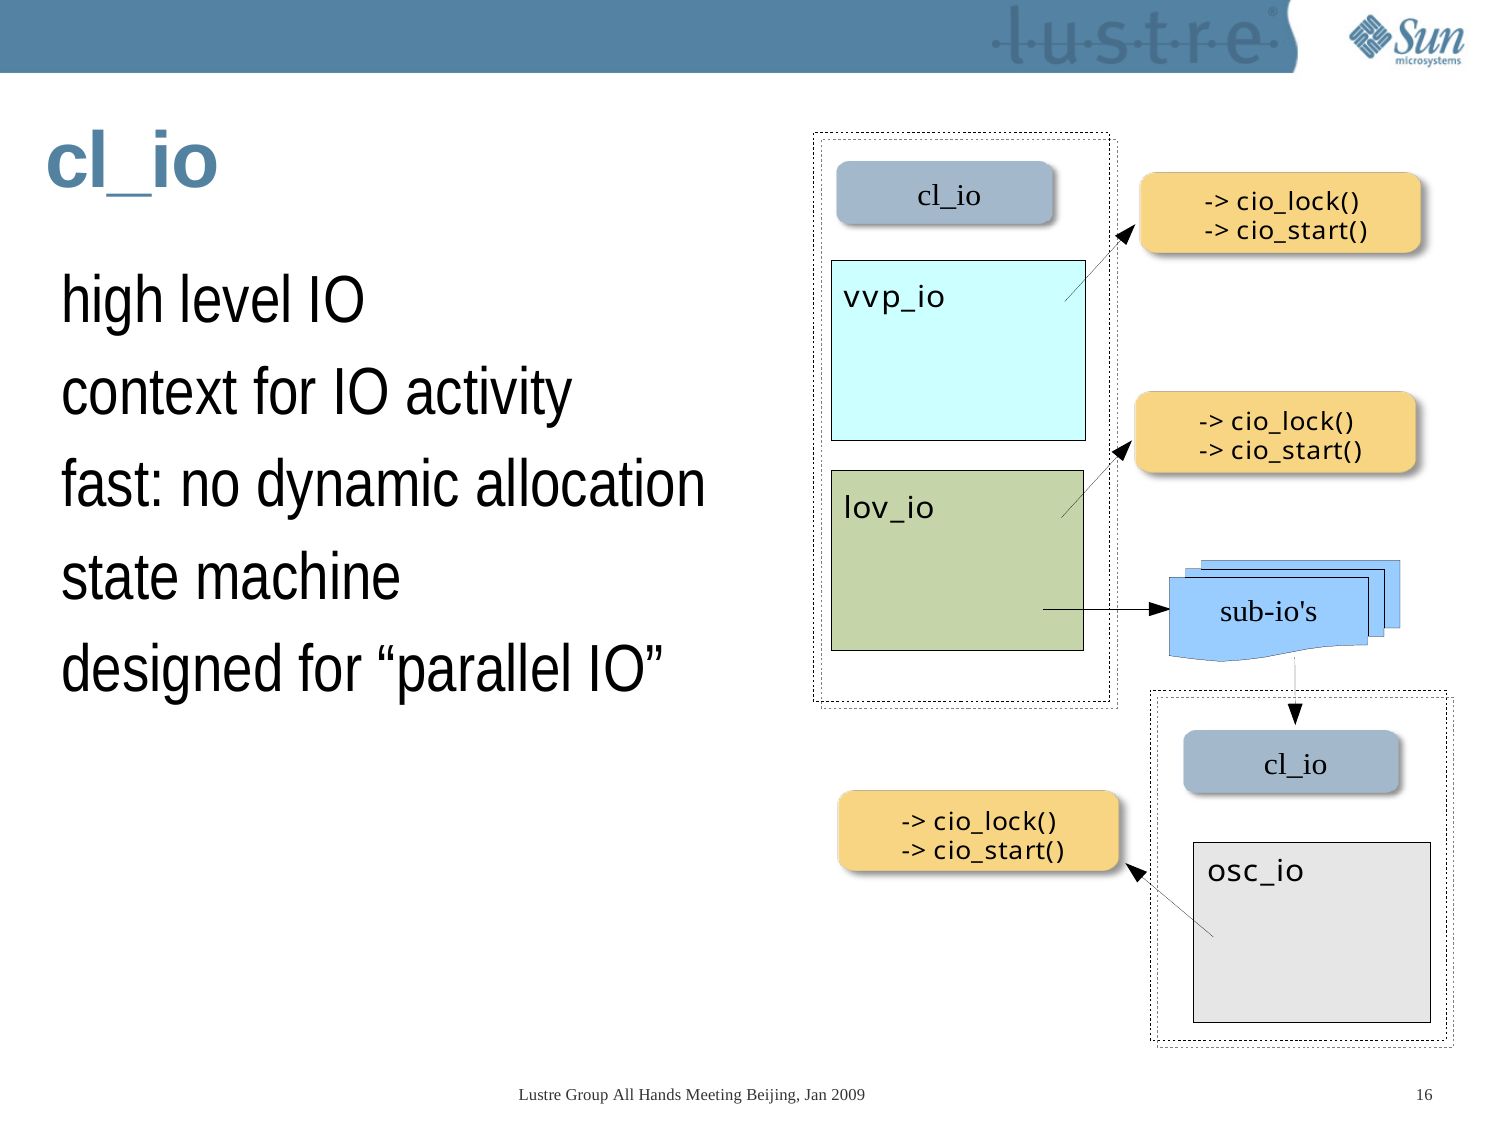

# cl_io
high level IO
context for IO activity
fast: no dynamic allocation
state machine
designed for “parallel IO”